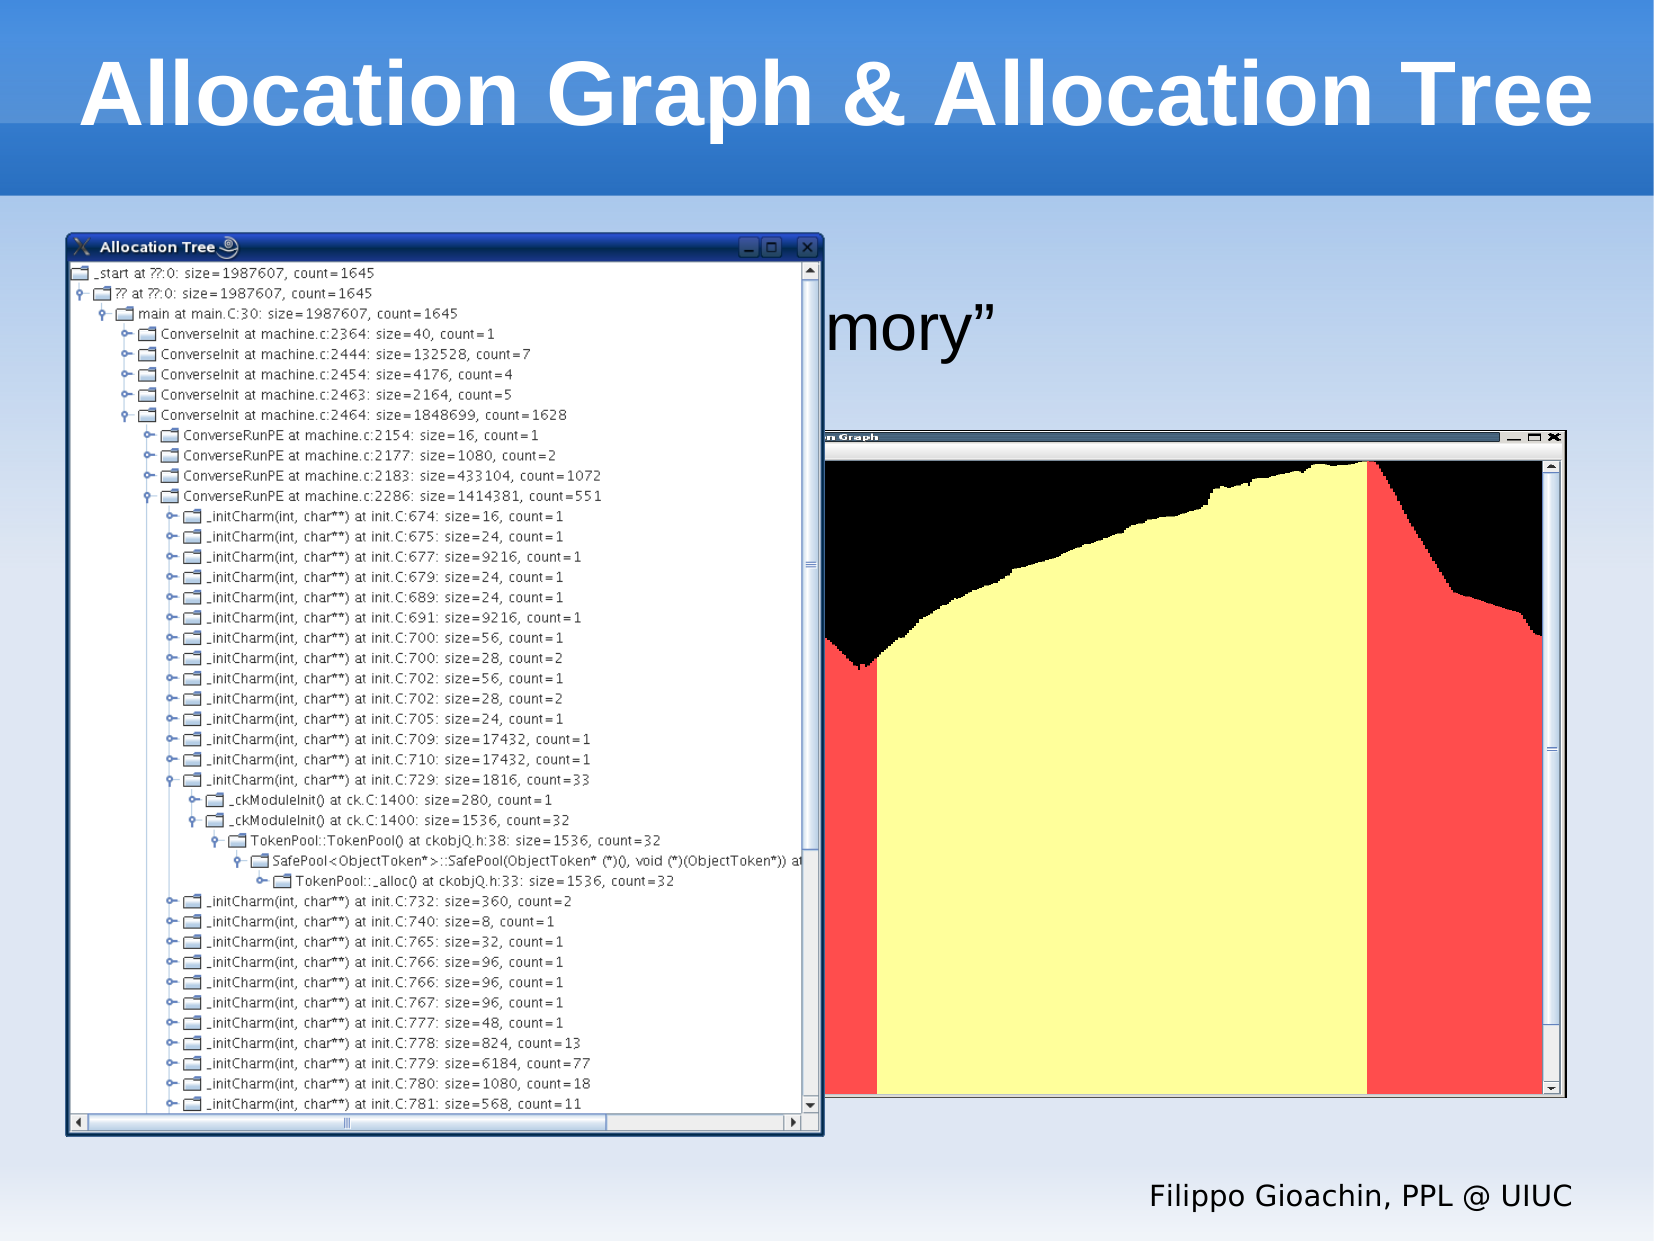

# Allocation Graph & Allocation Tree
link with “-tracemode memory”
Filippo Gioachin, PPL @ UIUC